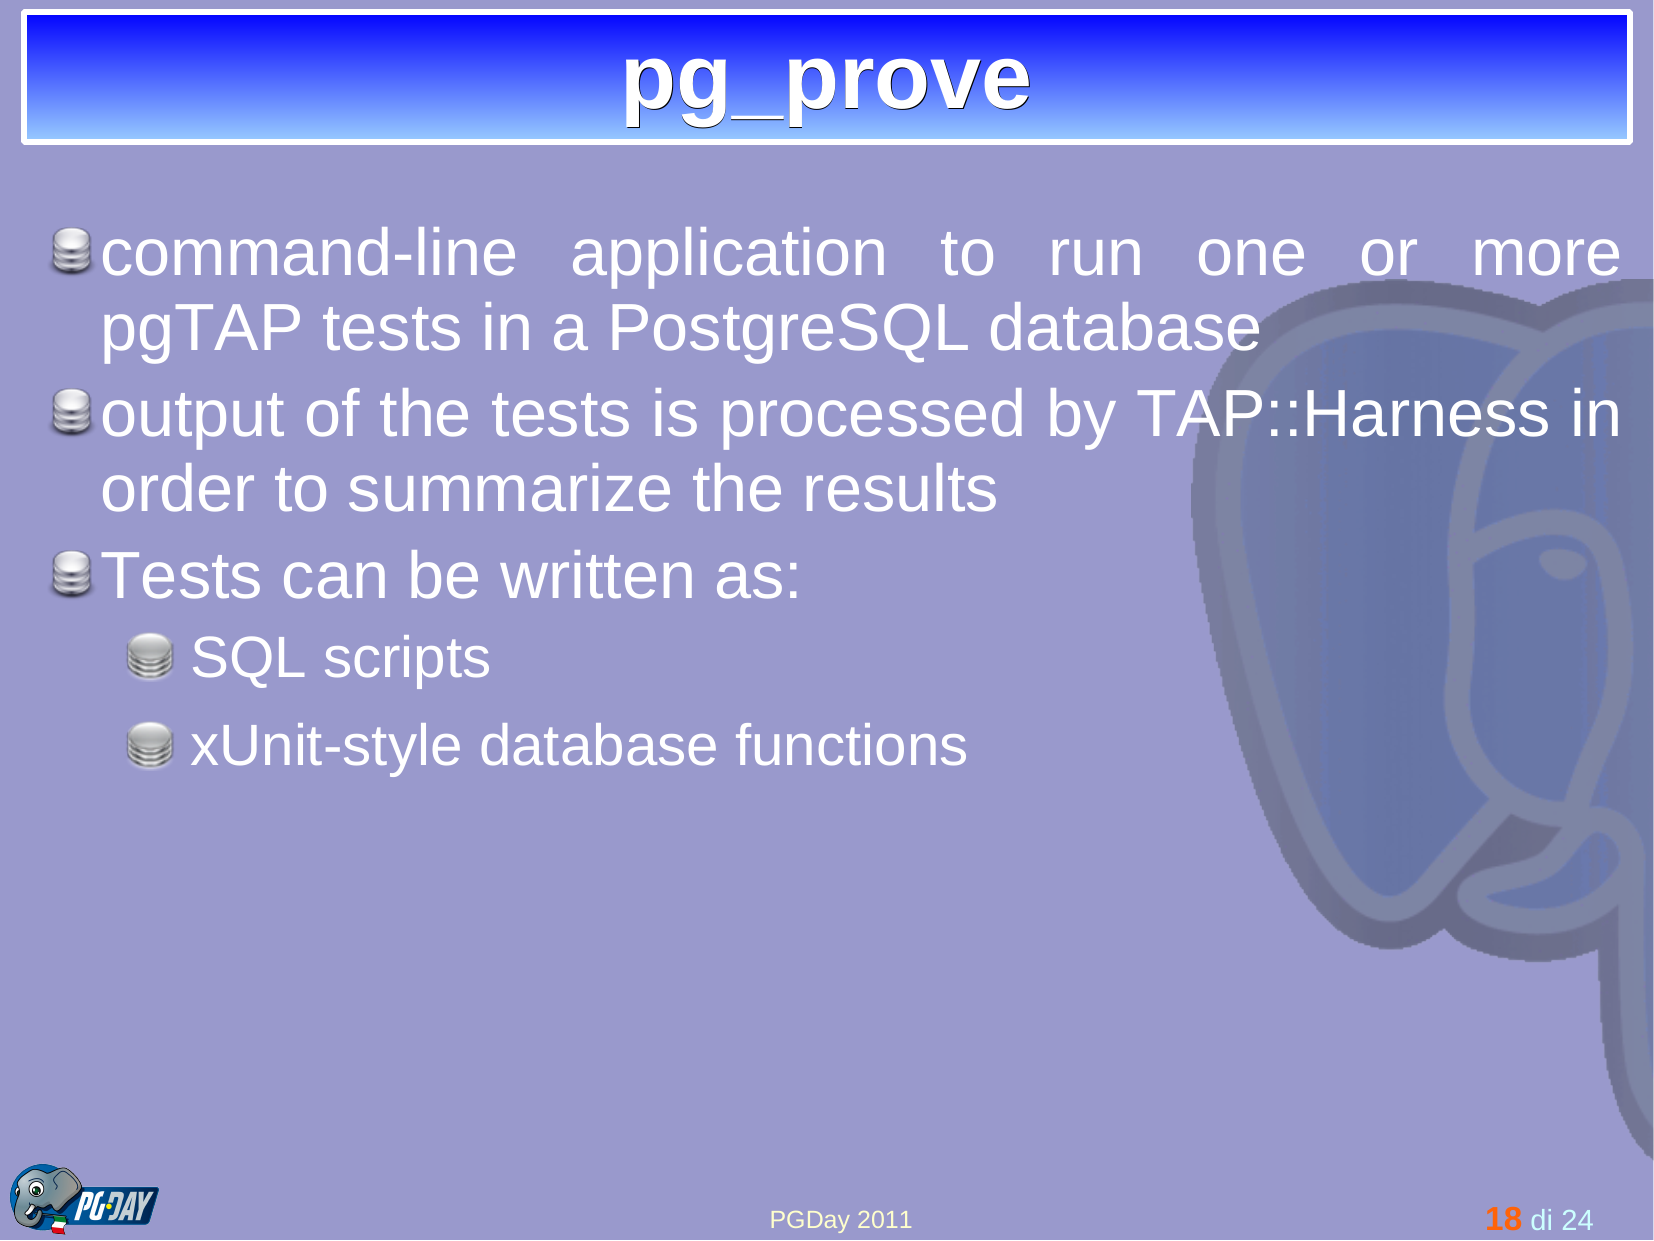

# pg_prove
command-line application to run one or more pgTAP tests in a PostgreSQL database
output of the tests is processed by TAP::Harness in order to summarize the results
Tests can be written as:
 SQL scripts
 xUnit-style database functions